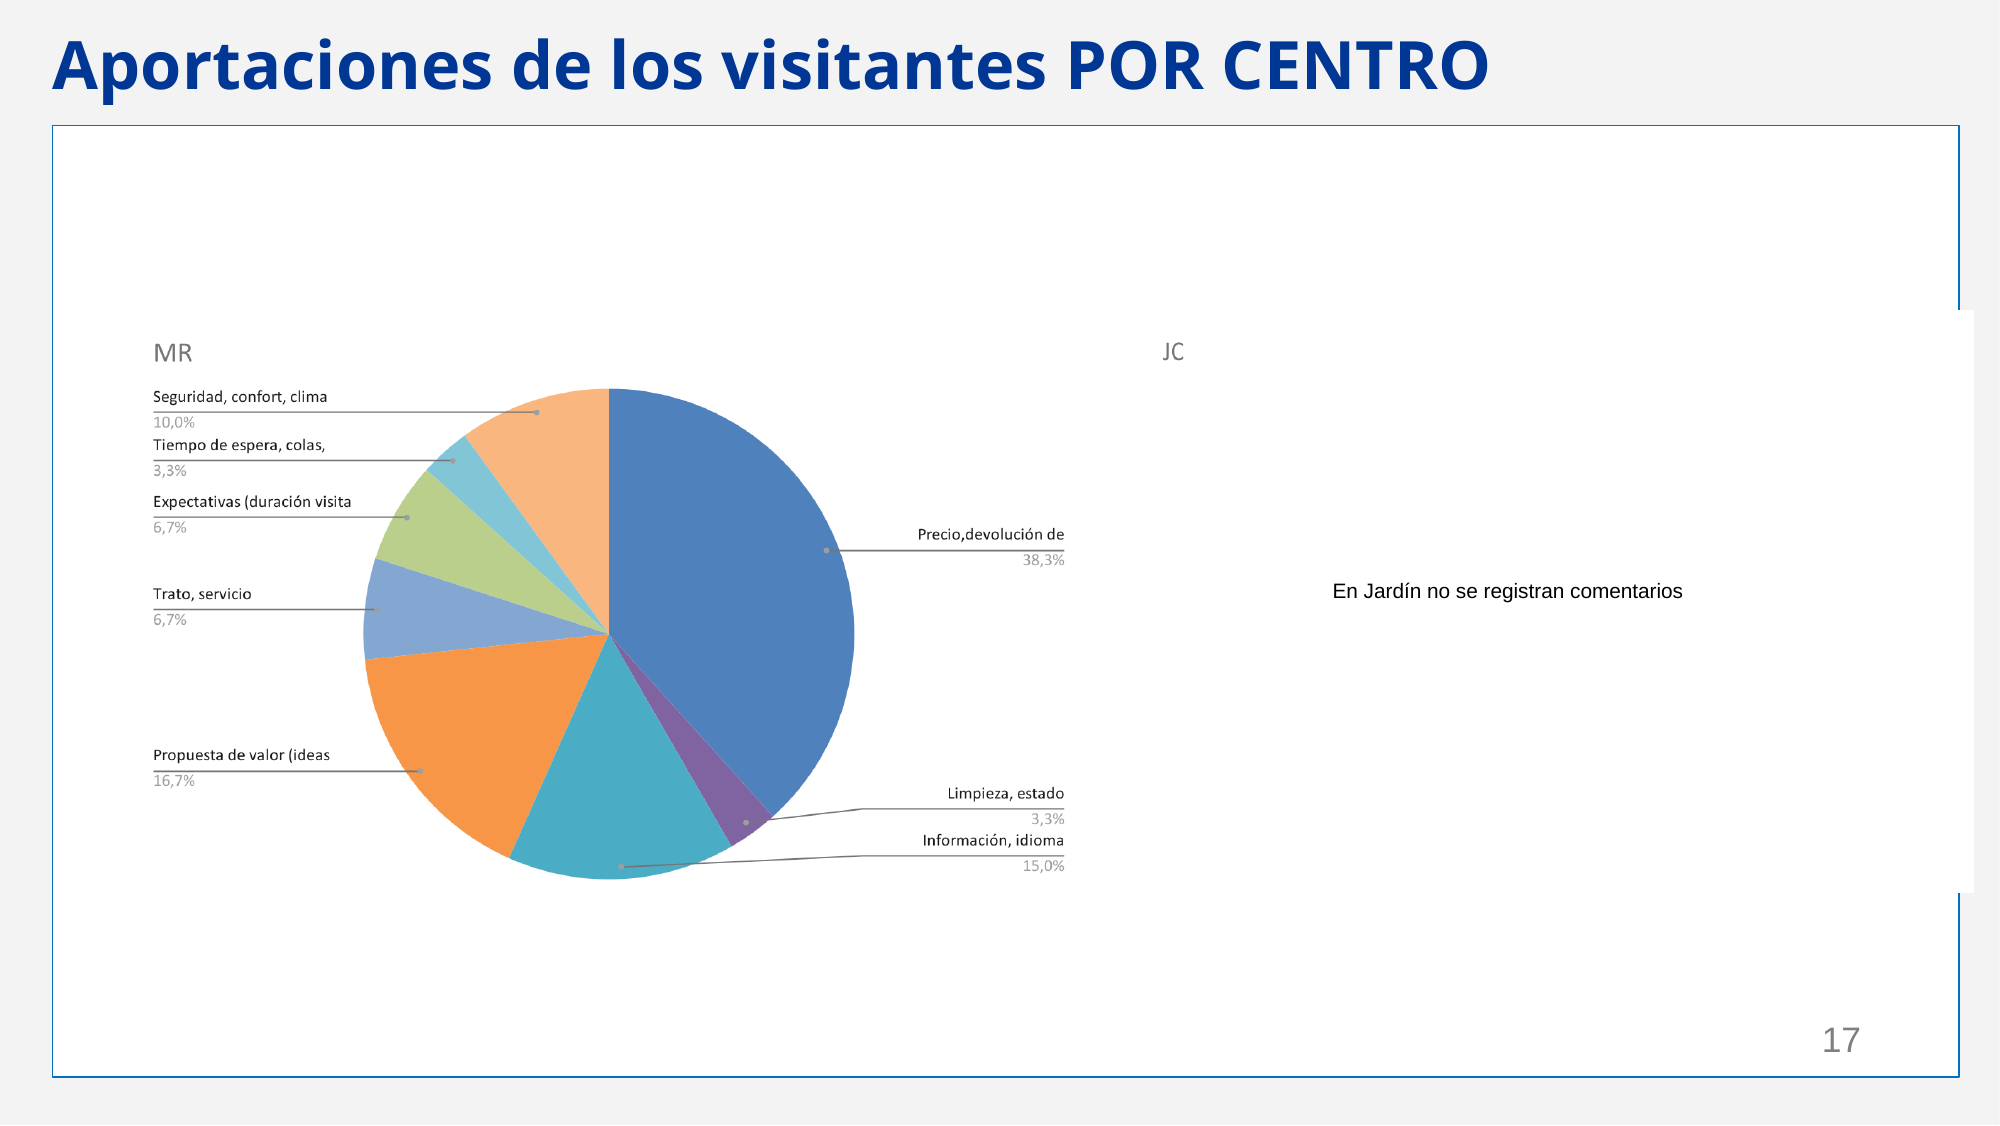

Aportaciones de los visitantes POR CENTRO
En Jardín no se registran comentarios